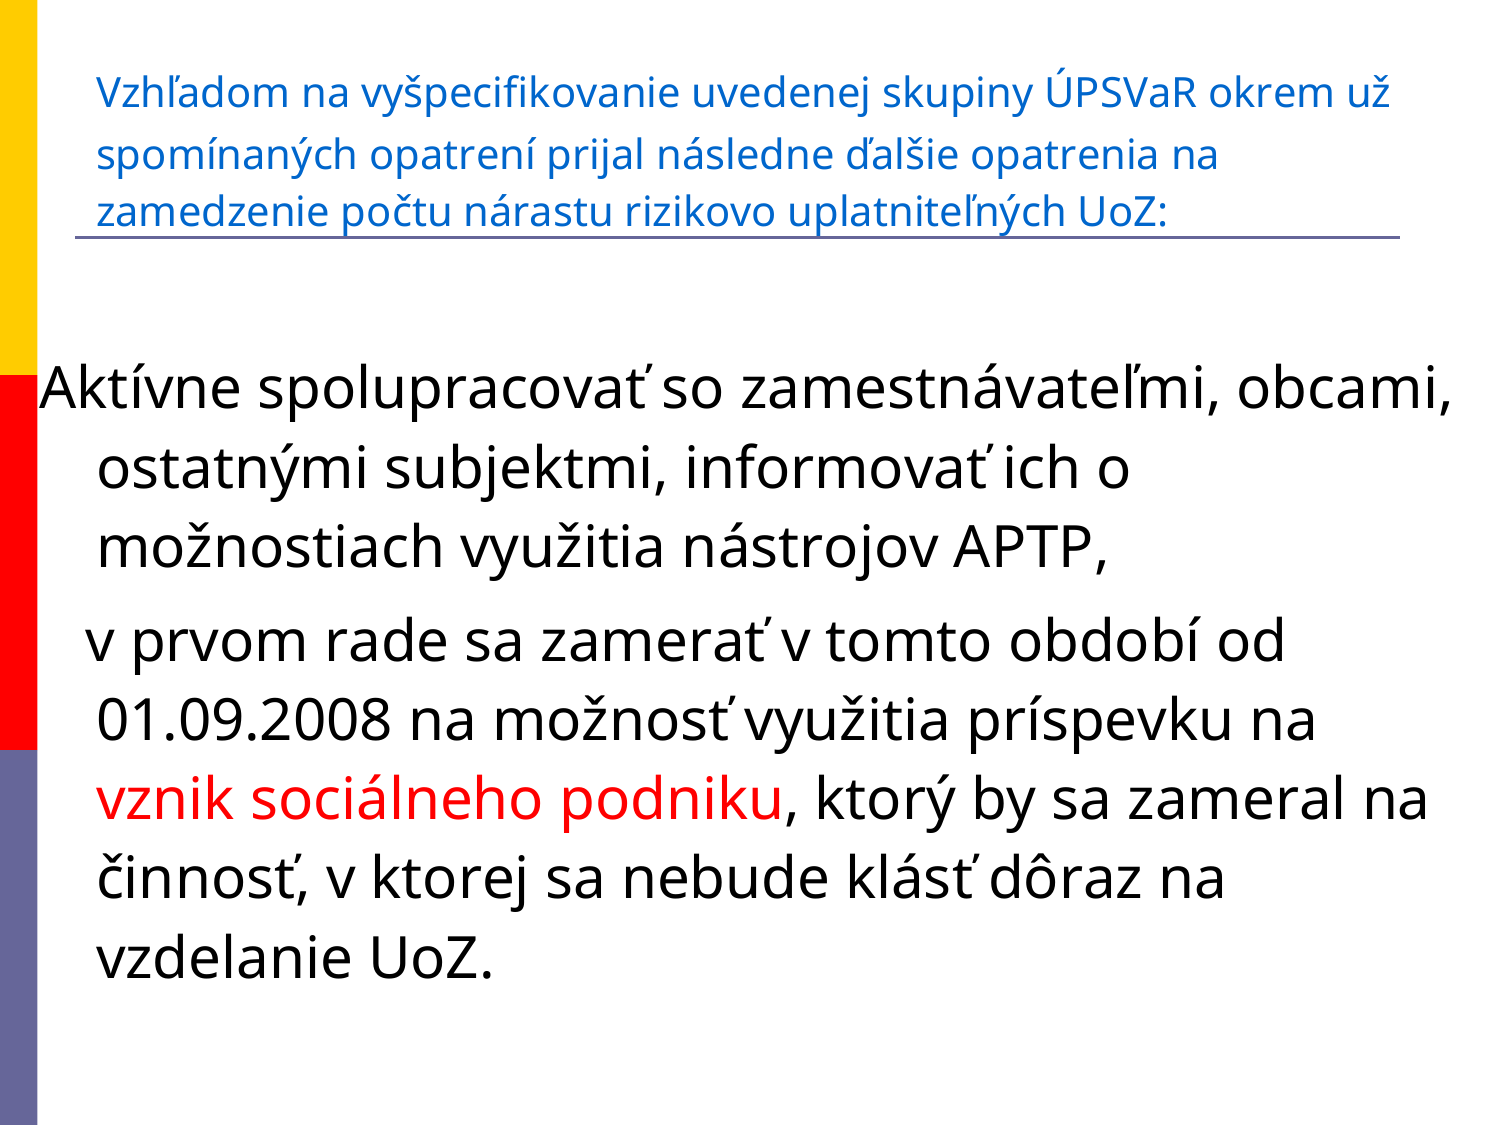

# Vzhľadom na vyšpecifikovanie uvedenej skupiny ÚPSVaR okrem už spomínaných opatrení prijal následne ďalšie opatrenia na zamedzenie počtu nárastu rizikovo uplatniteľných UoZ:
Aktívne spolupracovať so zamestnávateľmi, obcami, ostatnými subjektmi, informovať ich o možnostiach využitia nástrojov APTP,
 v prvom rade sa zamerať v tomto období od 01.09.2008 na možnosť využitia príspevku na vznik sociálneho podniku, ktorý by sa zameral na činnosť, v ktorej sa nebude klásť dôraz na vzdelanie UoZ.